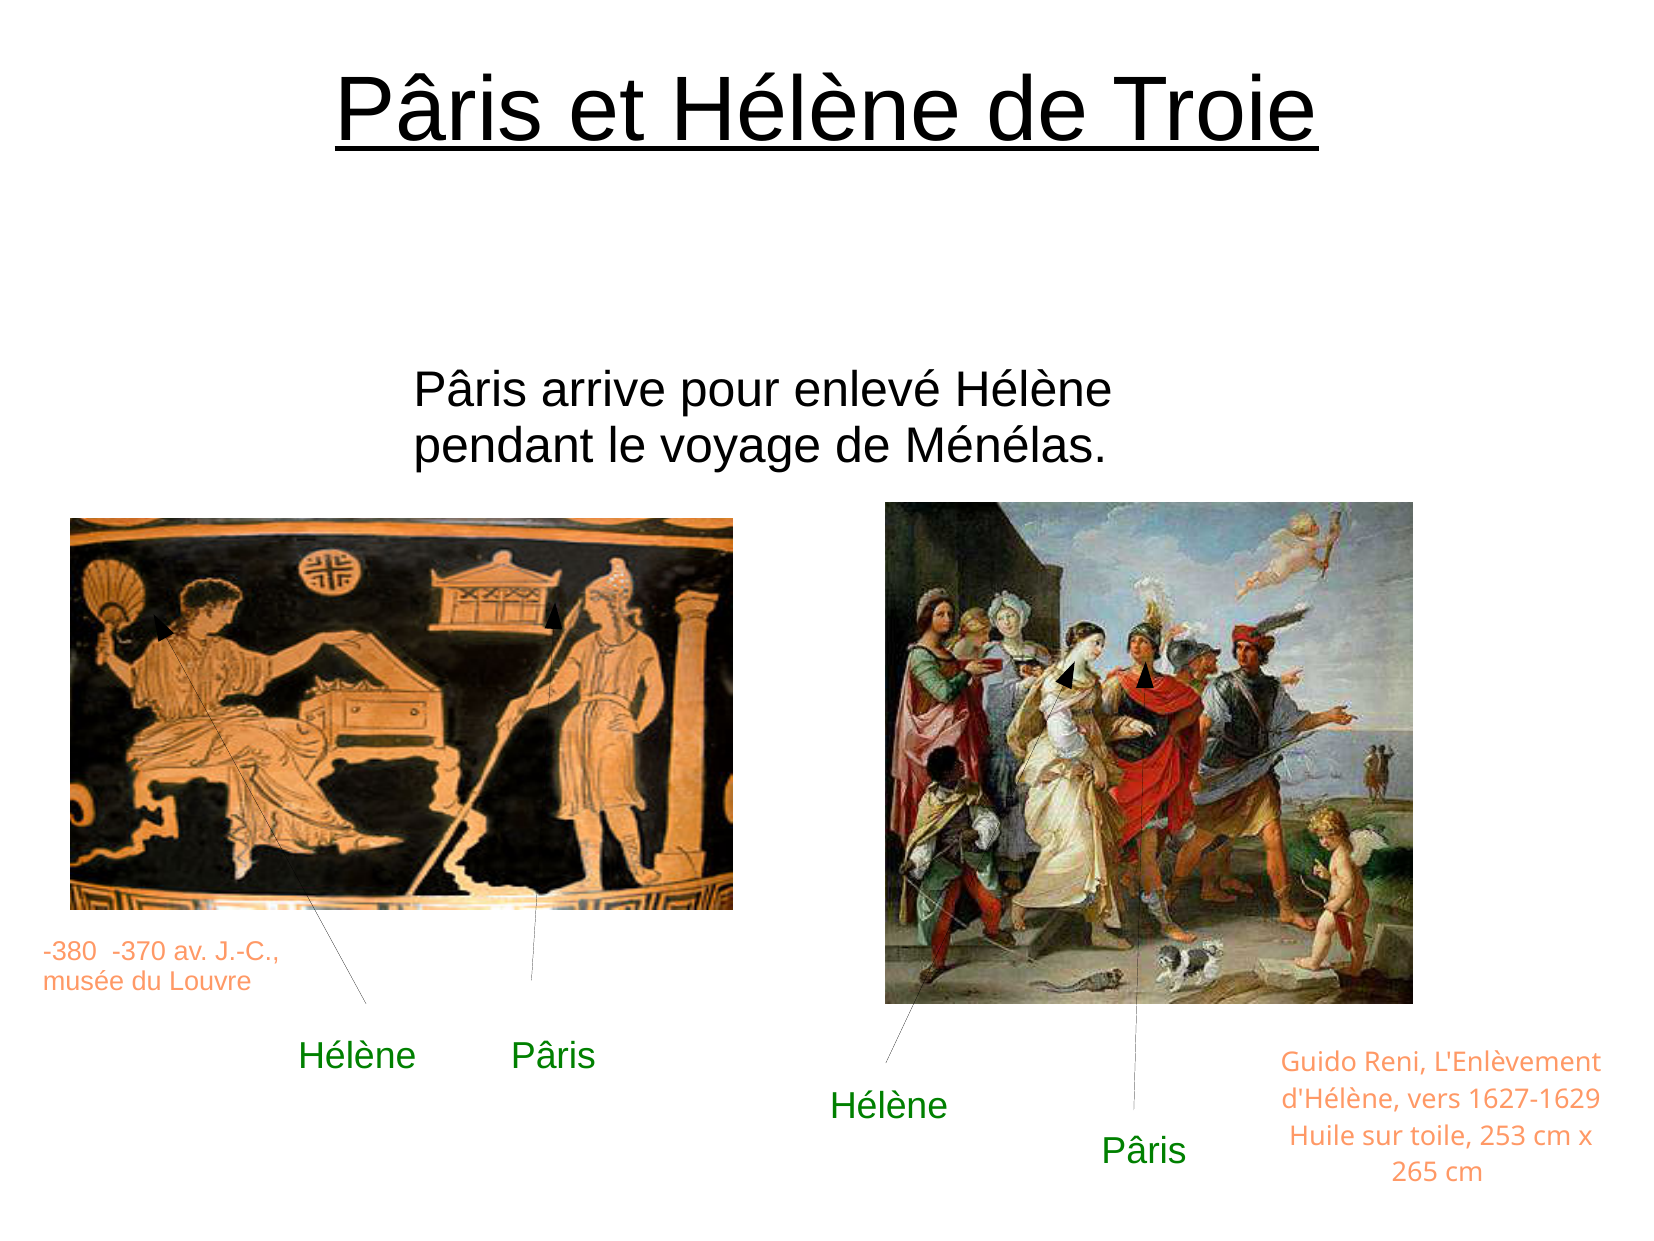

# Pâris et Hélène de Troie
Pâris arrive pour enlevé Hélène pendant le voyage de Ménélas.
-380 -370 av. J.-C., musée du Louvre
Hélène
Pâris
Guido Reni, L'Enlèvement d'Hélène, vers 1627-1629 Huile sur toile, 253 cm x 265 cm
Hélène
Pâris